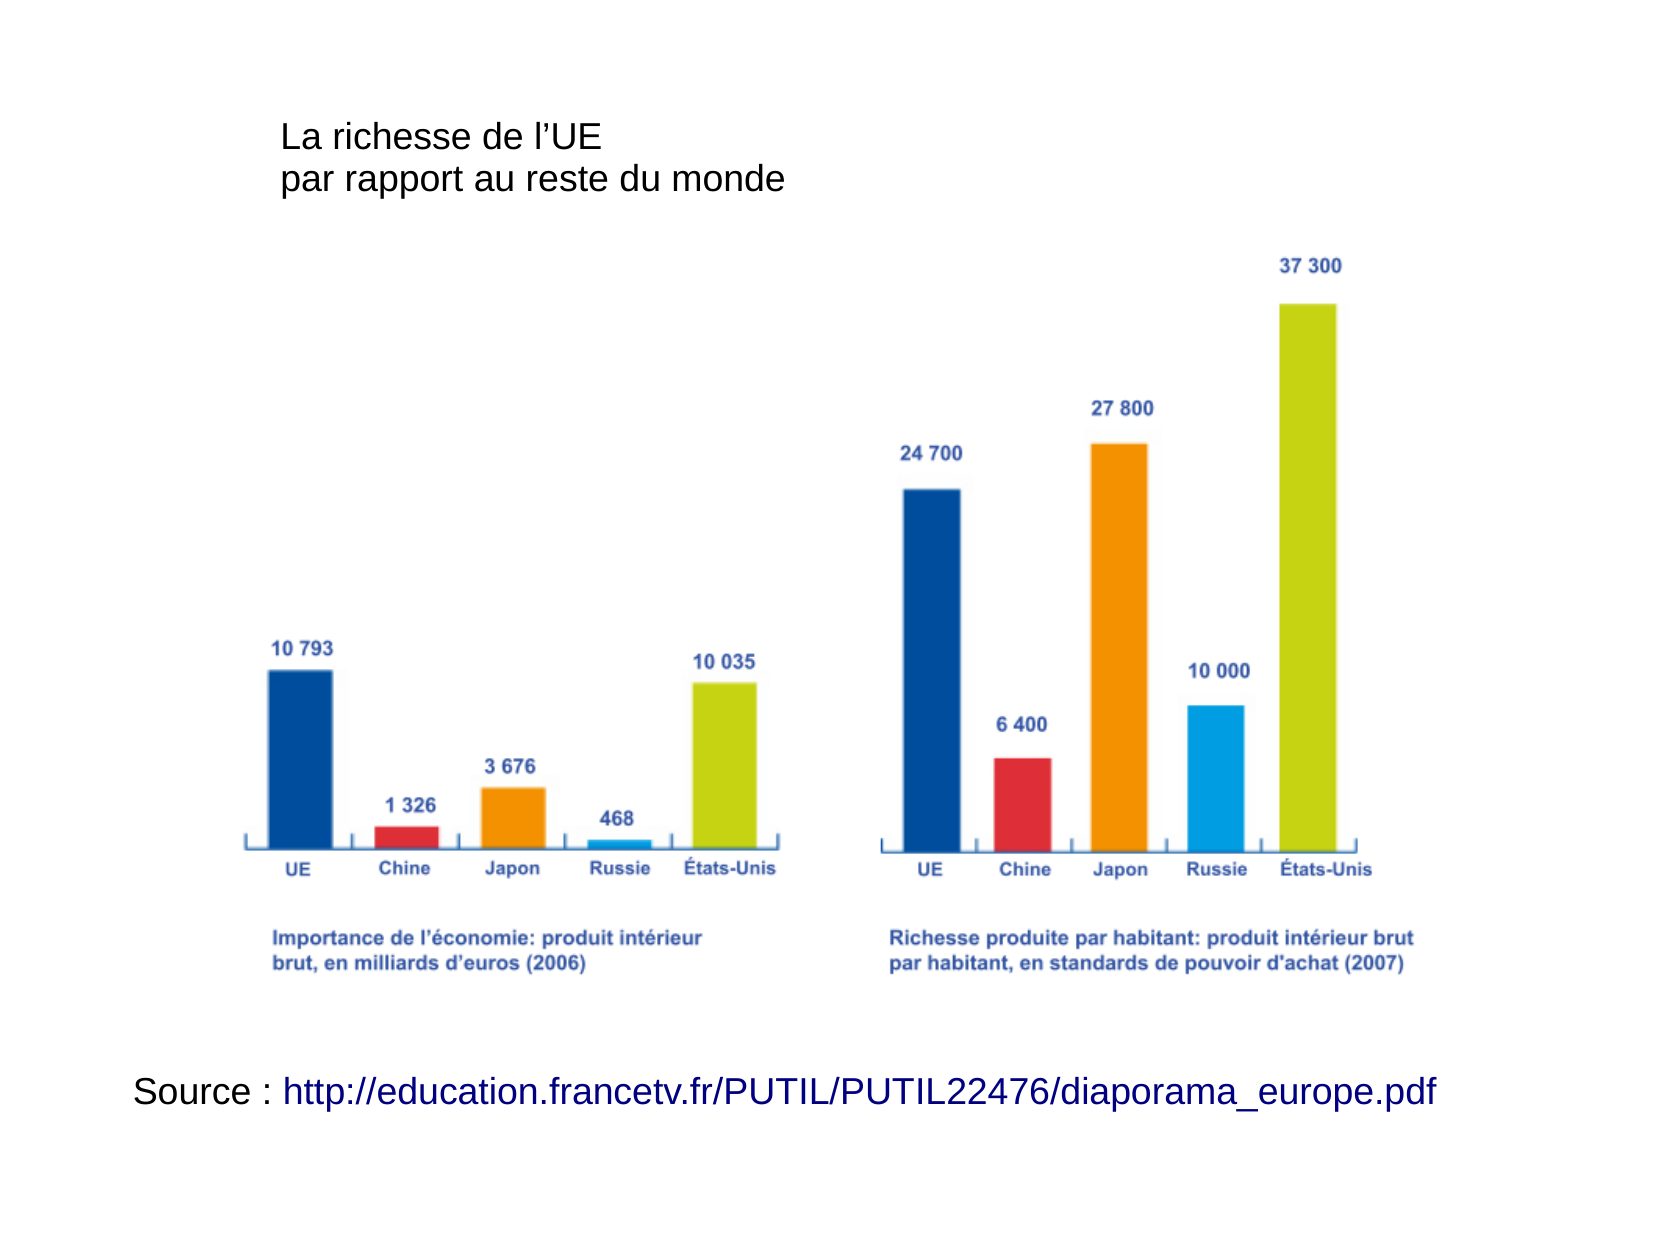

La richesse de l’UE
par rapport au reste du monde
Source : http://education.francetv.fr/PUTIL/PUTIL22476/diaporama_europe.pdf